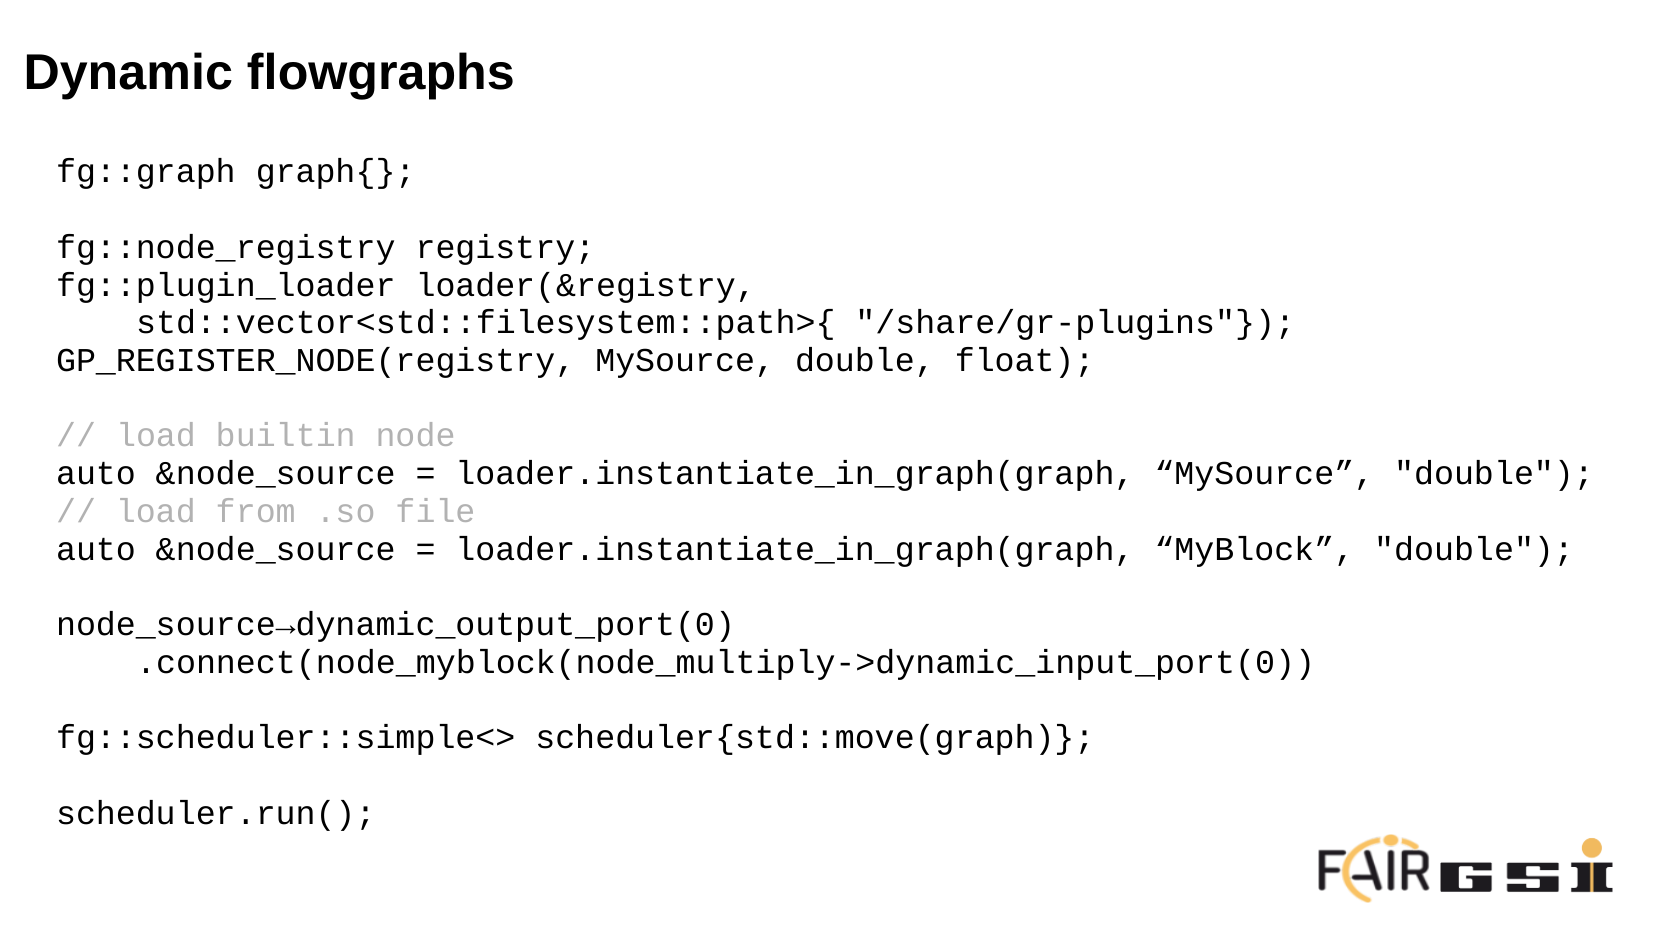

# Dynamic flowgraphs
fg::graph graph{};
fg::node_registry registry;
fg::plugin_loader loader(&registry,
 std::vector<std::filesystem::path>{ "/share/gr-plugins"});
GP_REGISTER_NODE(registry, MySource, double, float);
// load builtin node
auto &node_source = loader.instantiate_in_graph(graph, “MySource”, "double");
// load from .so file
auto &node_source = loader.instantiate_in_graph(graph, “MyBlock”, "double");
node_source→dynamic_output_port(0)
 .connect(node_myblock(node_multiply->dynamic_input_port(0))
fg::scheduler::simple<> scheduler{std::move(graph)};
scheduler.run();